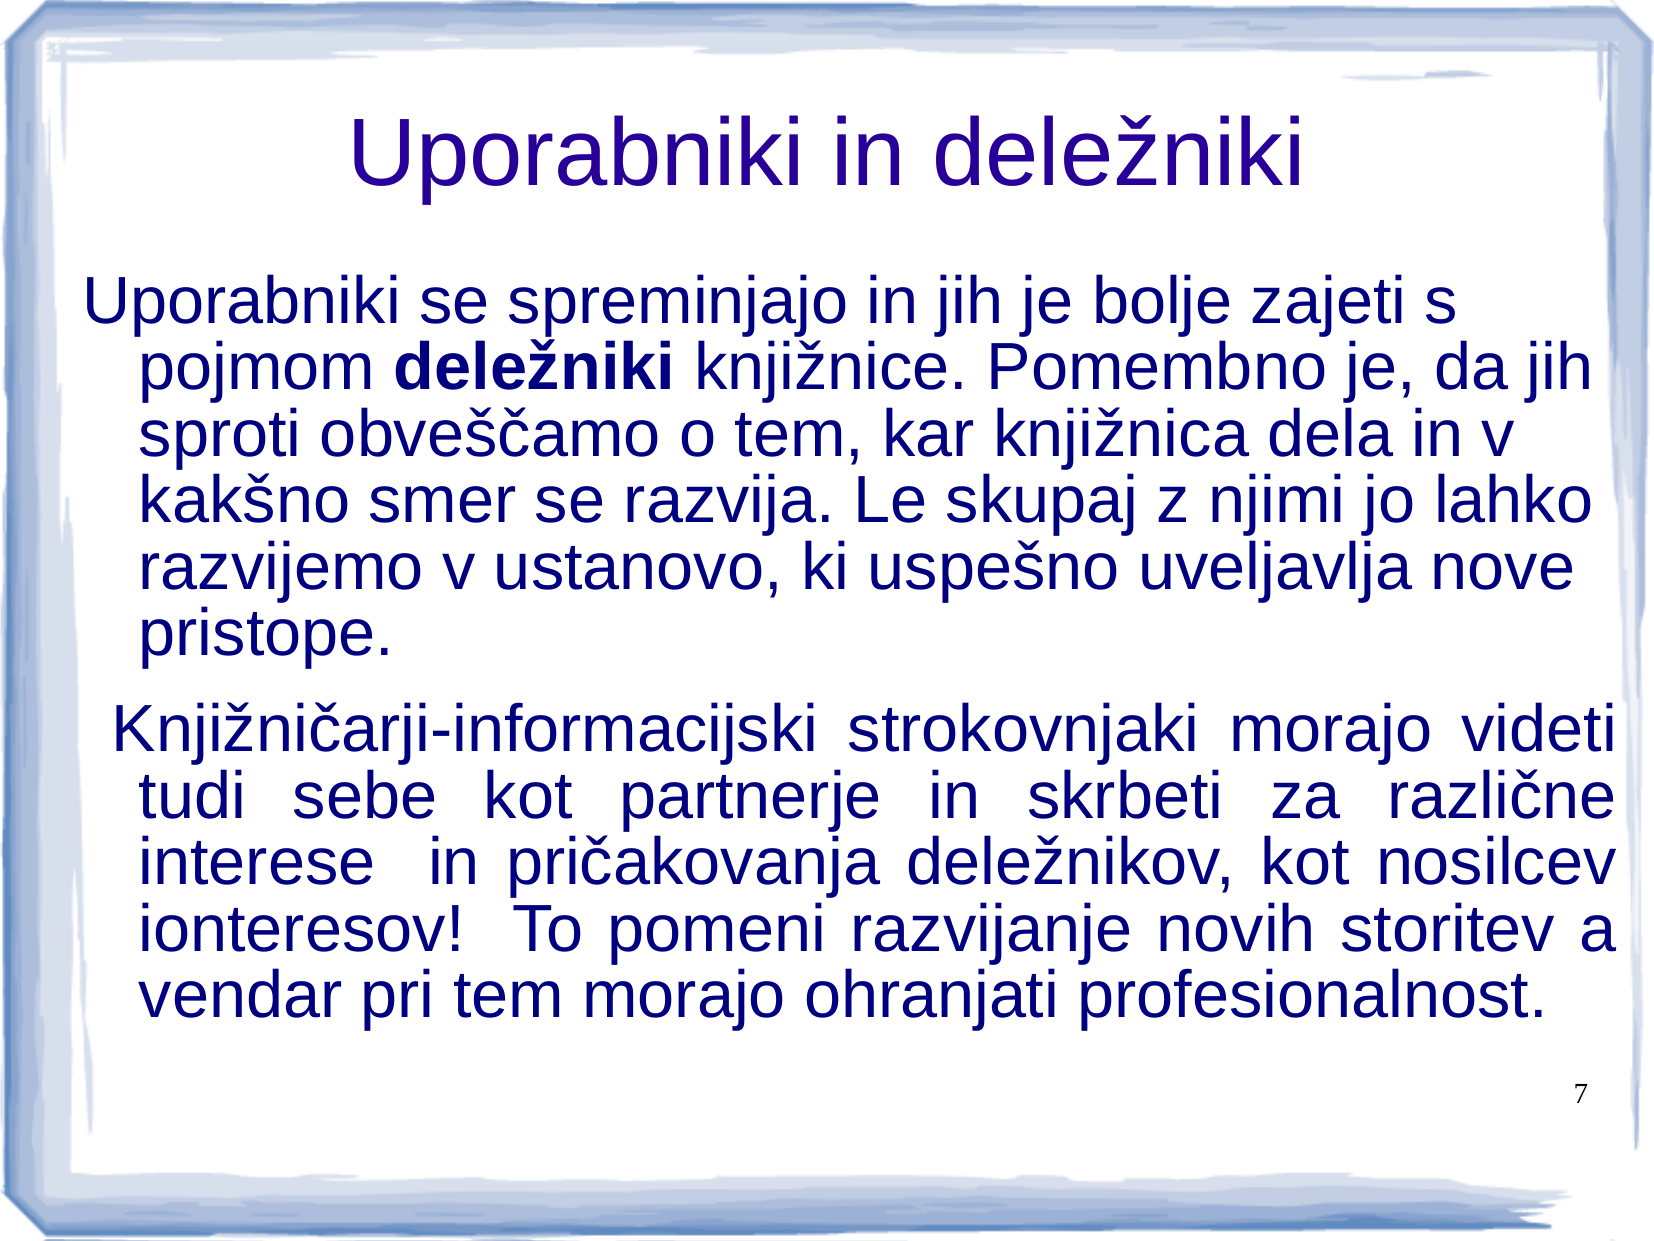

# Uporabniki in deležniki
Uporabniki se spreminjajo in jih je bolje zajeti s pojmom deležniki knjižnice. Pomembno je, da jih sproti obveščamo o tem, kar knjižnica dela in v kakšno smer se razvija. Le skupaj z njimi jo lahko razvijemo v ustanovo, ki uspešno uveljavlja nove pristope.
 Knjižničarji-informacijski strokovnjaki morajo videti tudi sebe kot partnerje in skrbeti za različne interese in pričakovanja deležnikov, kot nosilcev ionteresov! To pomeni razvijanje novih storitev a vendar pri tem morajo ohranjati profesionalnost.